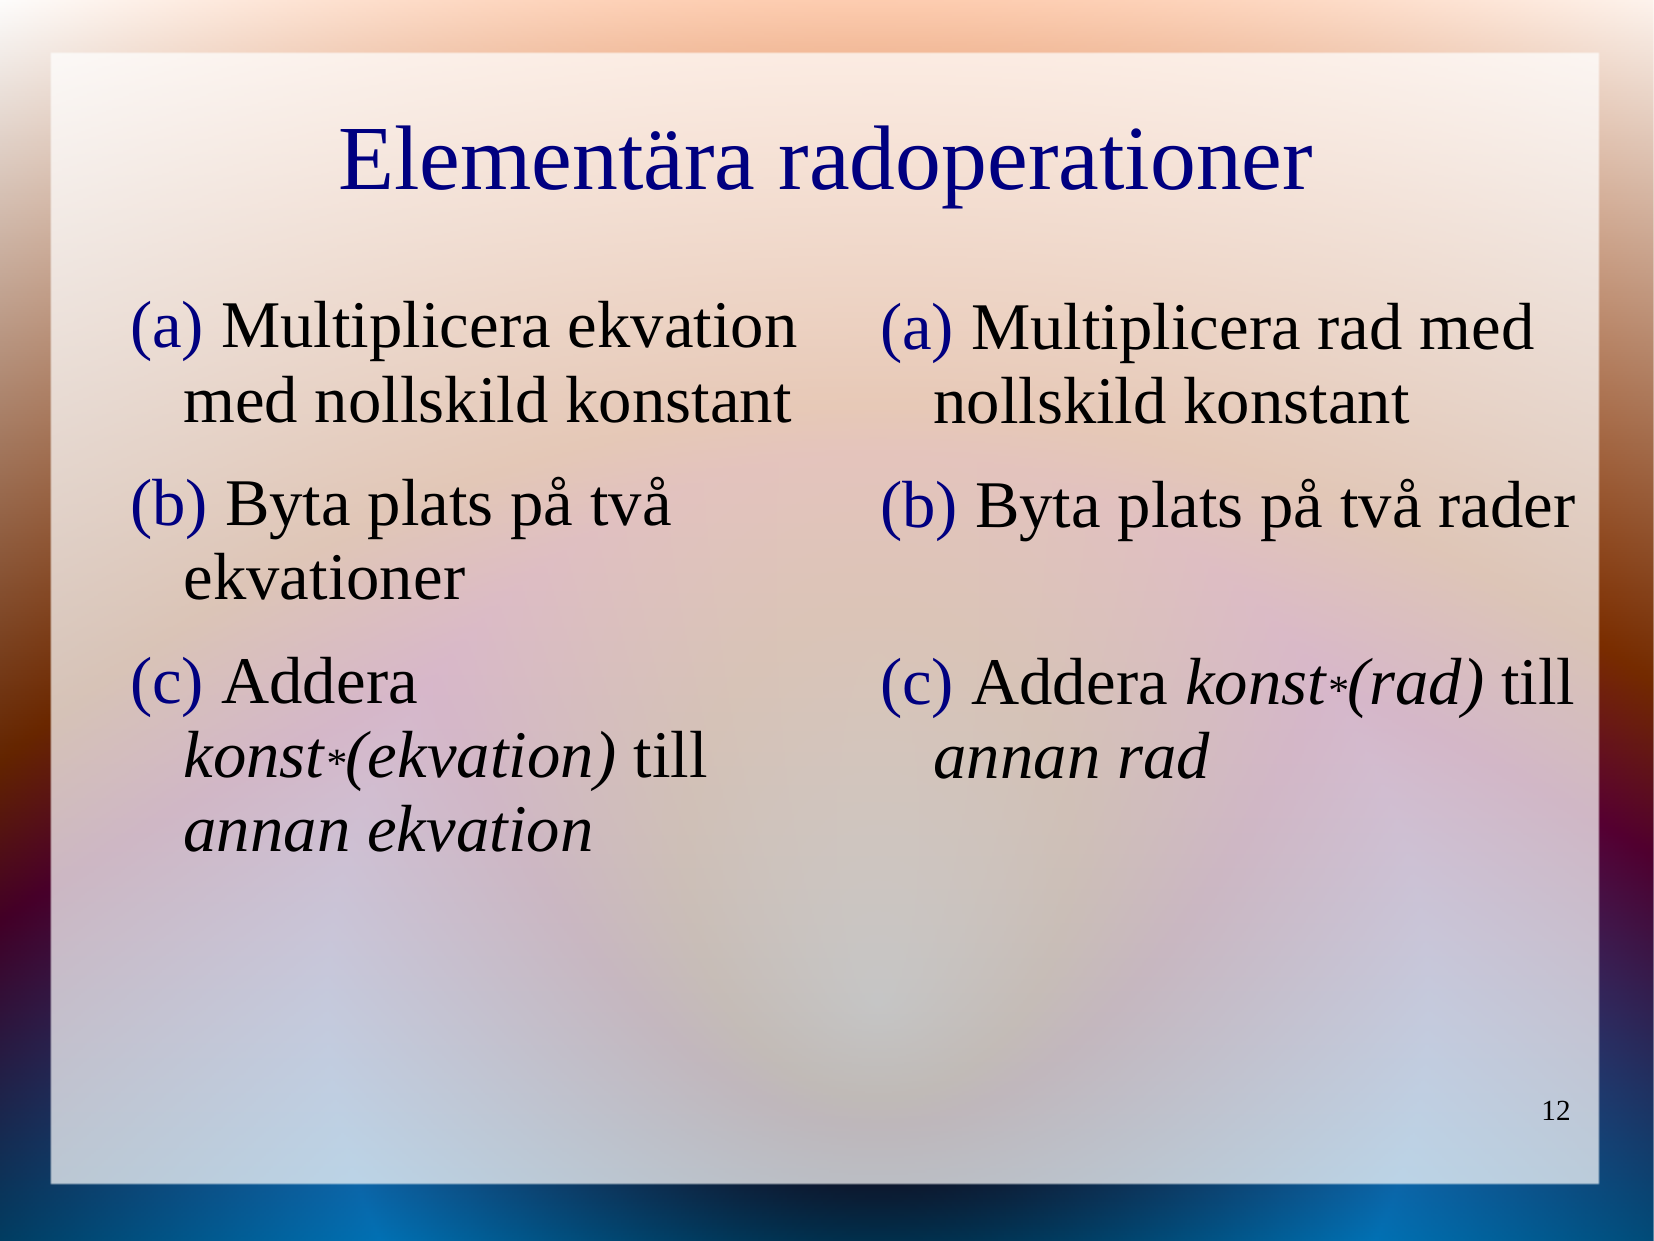

# Elementära radoperationer
 Multiplicera ekvation med nollskild konstant
 Byta plats på två ekvationer
 Addera konst*(ekvation) till annan ekvation
 Multiplicera rad med nollskild konstant
 Byta plats på två rader
 Addera konst*(rad) till annan rad
12
 Multiplicera ekvation med nollskild konstant
 Multiplicera ekvation med nollskild konstant